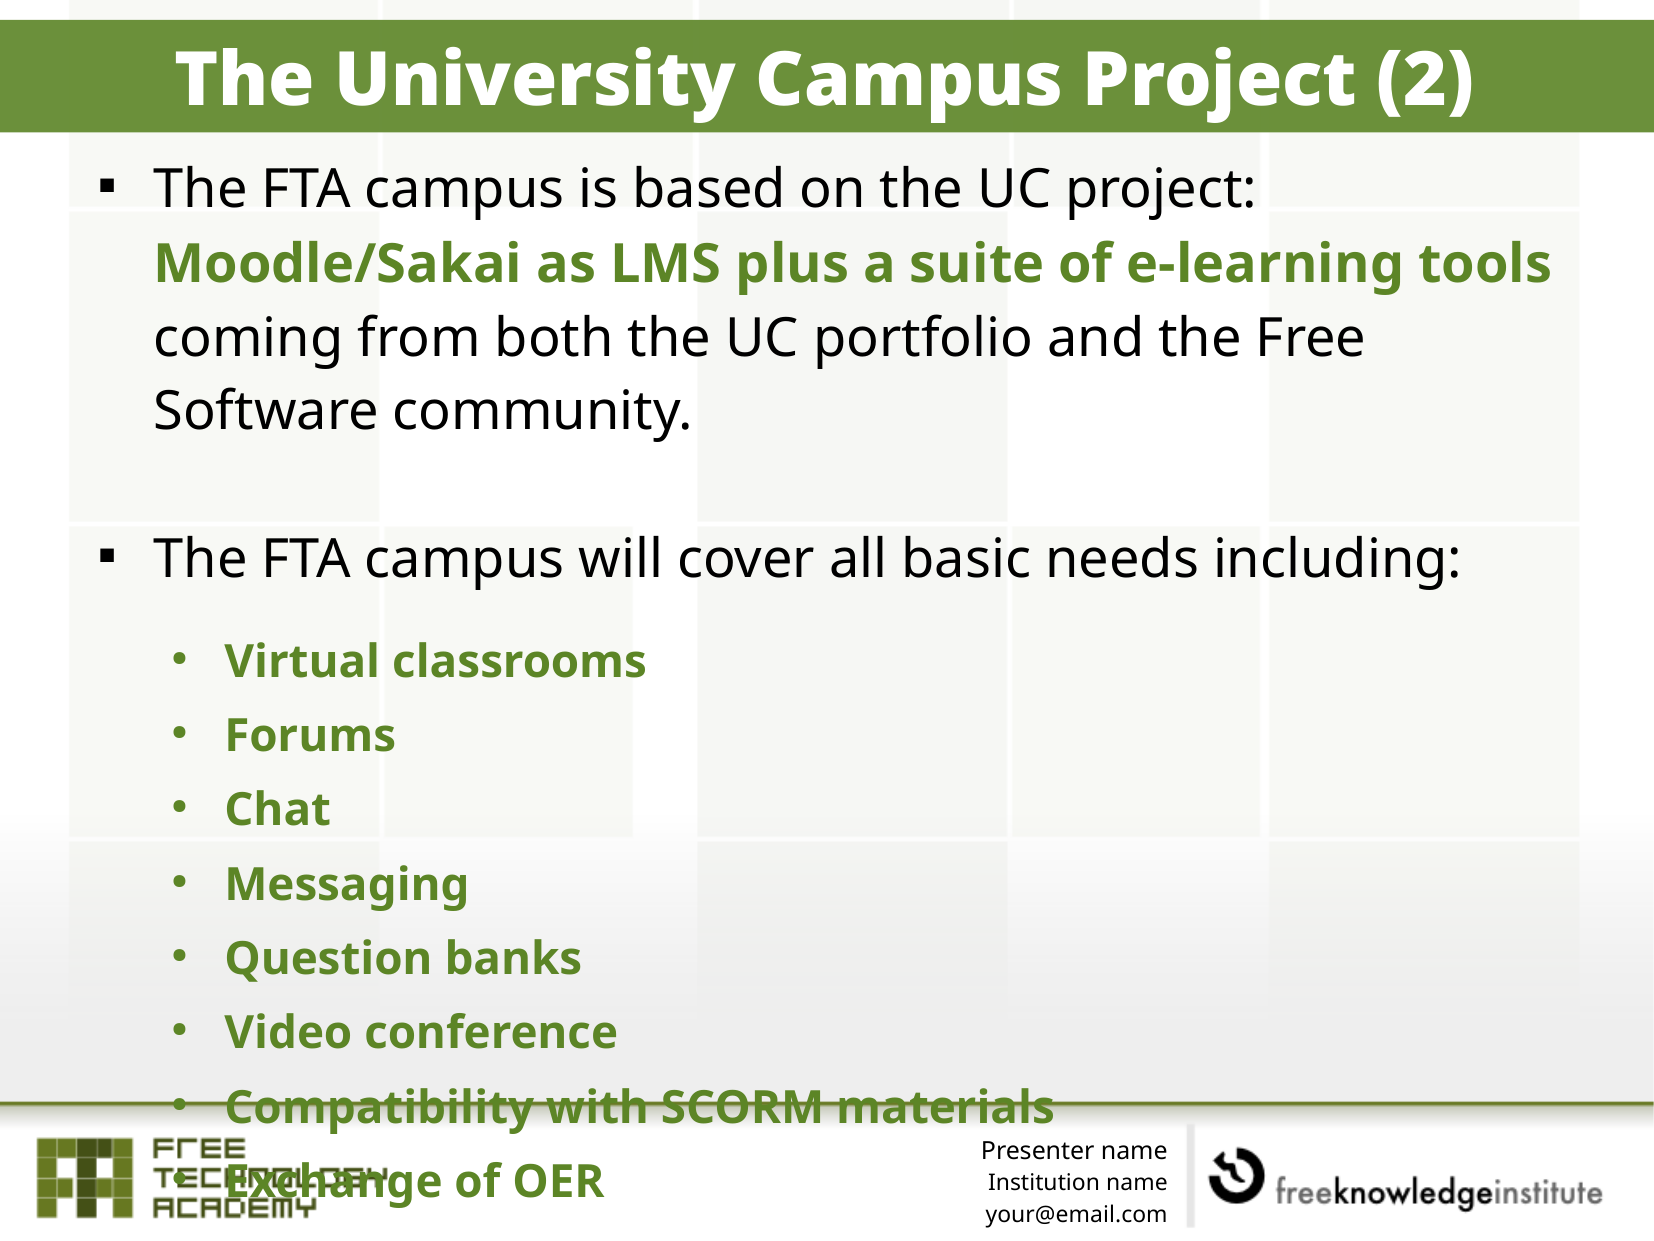

# The University Campus Project (2)
The FTA campus is based on the UC project: Moodle/Sakai as LMS plus a suite of e-learning tools coming from both the UC portfolio and the Free Software community.
The FTA campus will cover all basic needs including:
Virtual classrooms
Forums
Chat
Messaging
Question banks
Video conference
Compatibility with SCORM materials
Exchange of OER